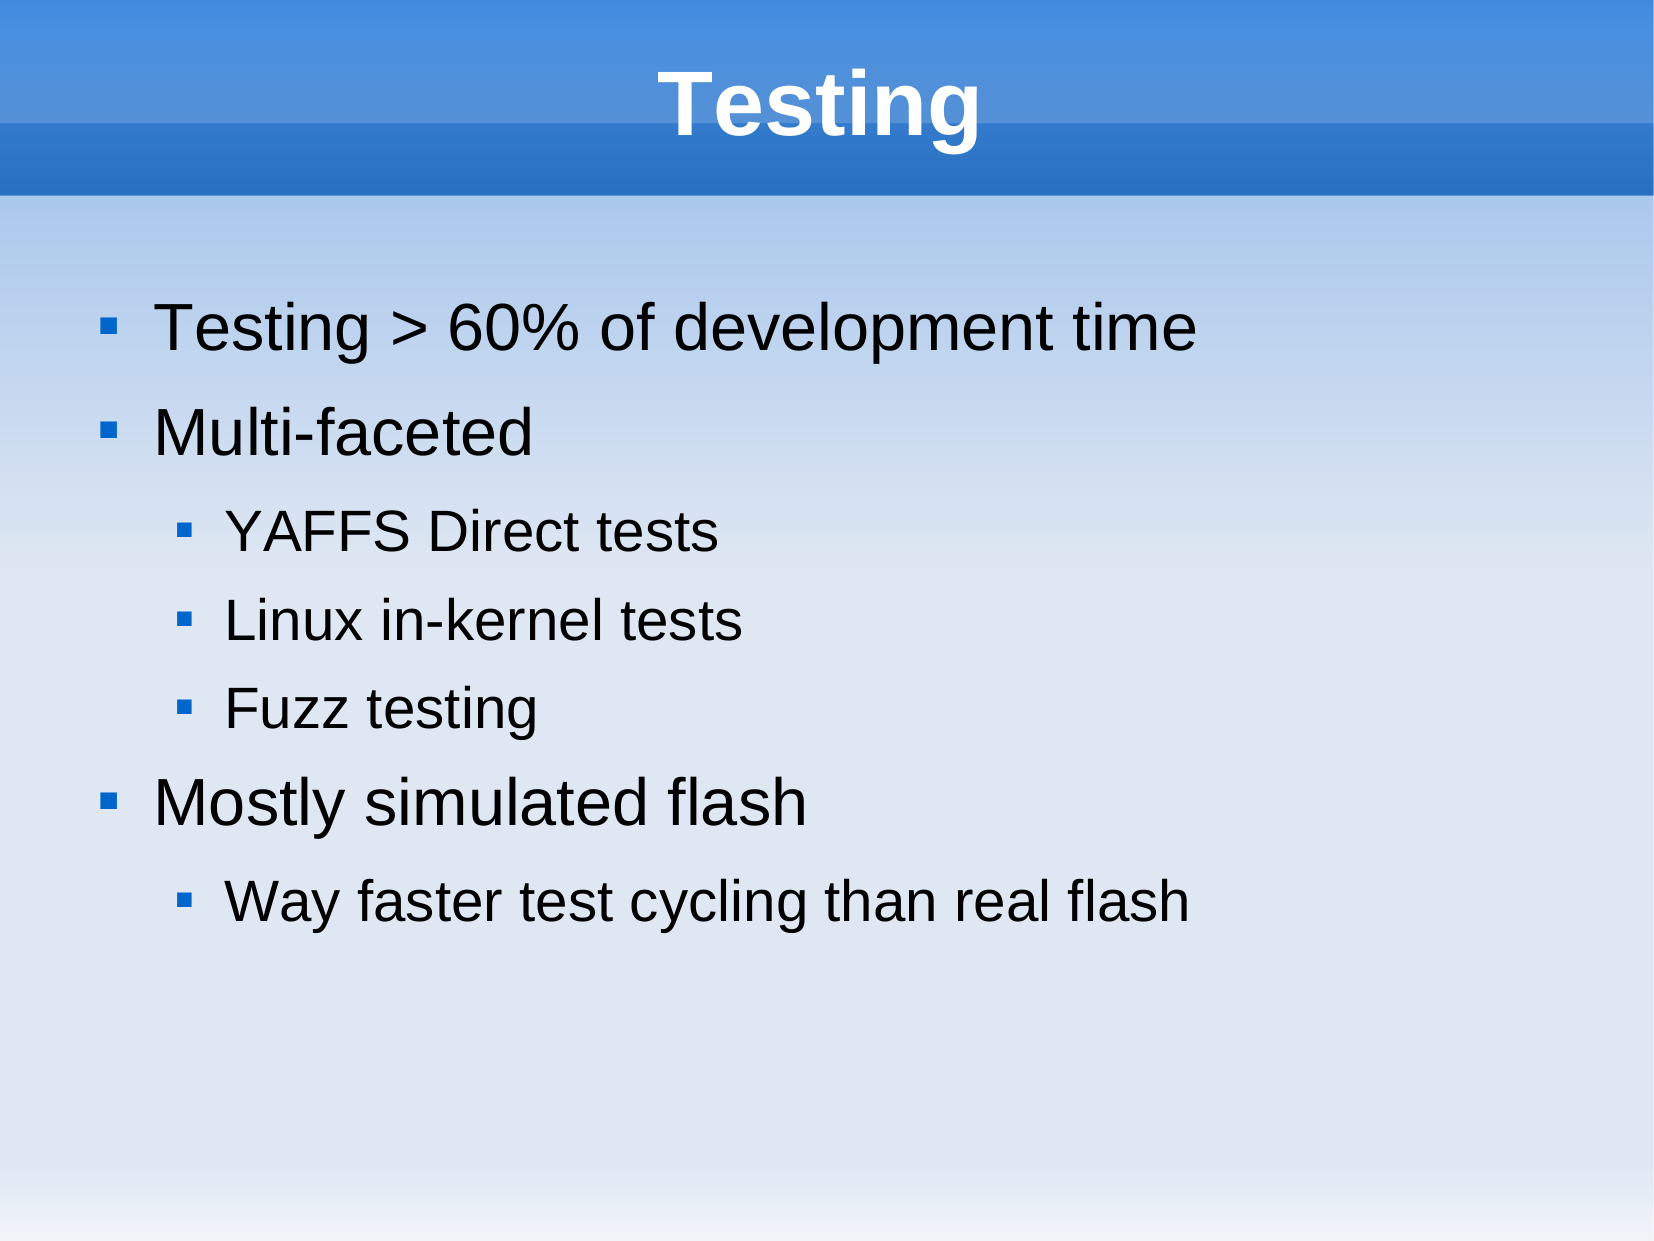

# Testing
Testing > 60% of development time
Multi-faceted
YAFFS Direct tests
Linux in-kernel tests
Fuzz testing
Mostly simulated flash
Way faster test cycling than real flash